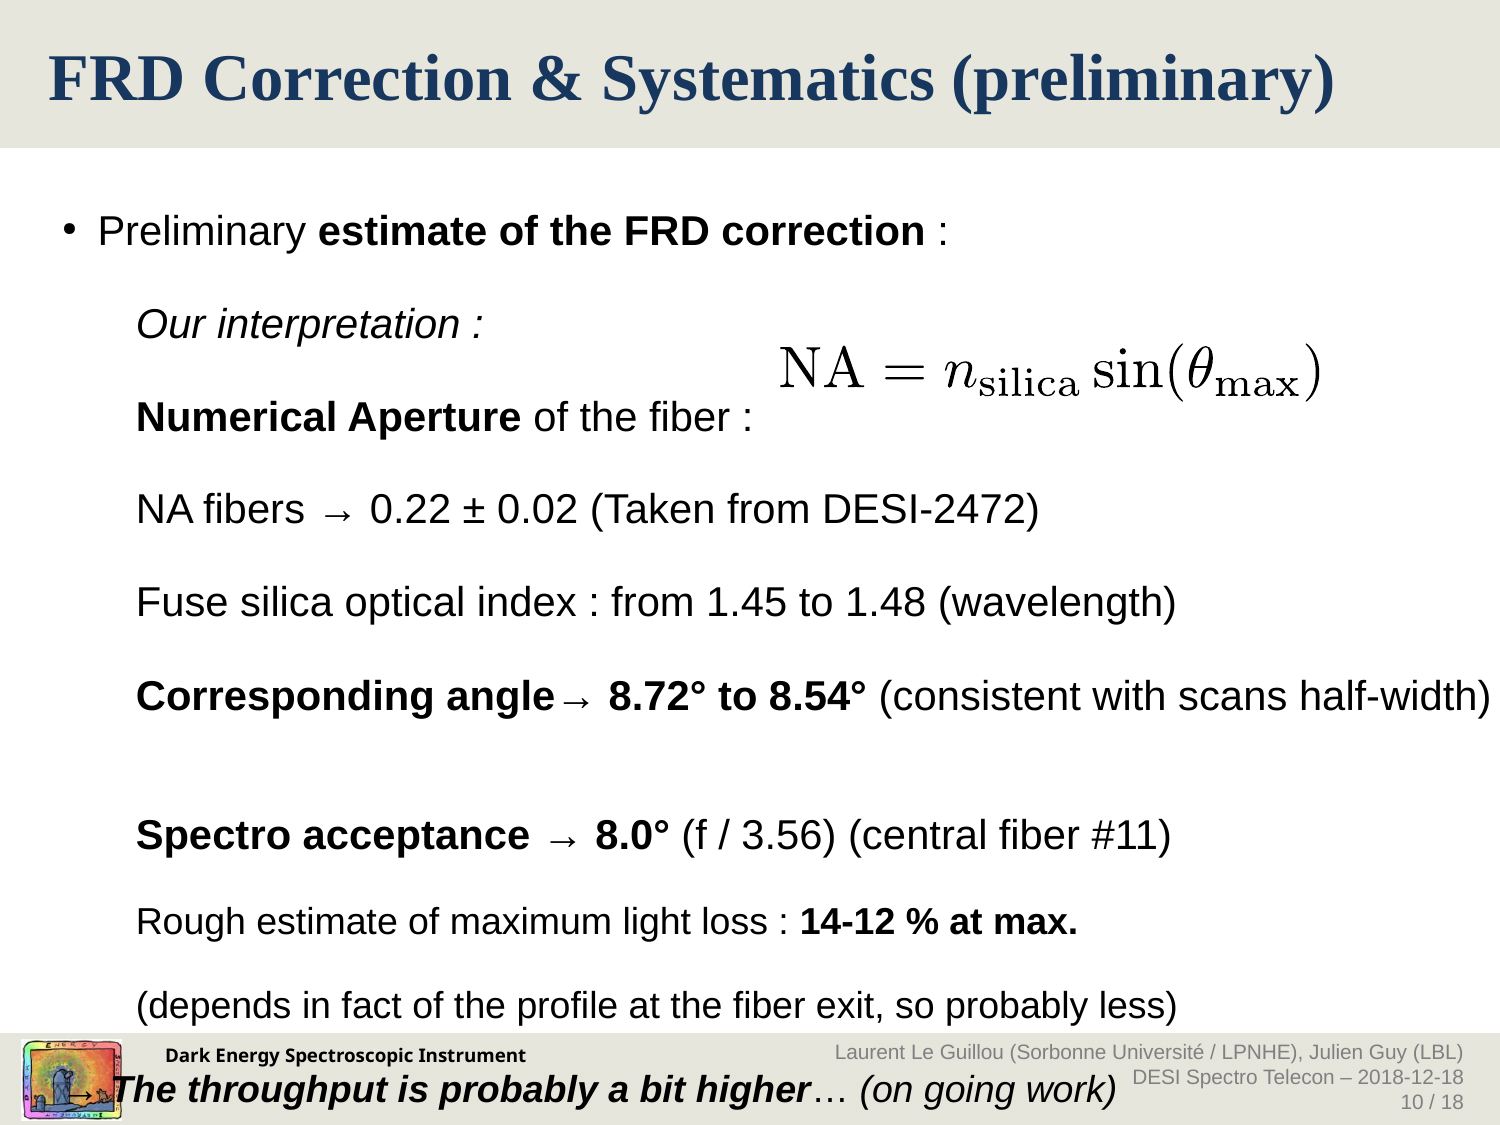

# FRD Correction & Systematics (preliminary)
Preliminary estimate of the FRD correction :
	Our interpretation :
	Numerical Aperture of the fiber :
	NA fibers → 0.22 ± 0.02 (Taken from DESI-2472)
	Fuse silica optical index : from 1.45 to 1.48 (wavelength)
	Corresponding angle→ 8.72° to 8.54° (consistent with scans half-width)
	Spectro acceptance → 8.0° (f / 3.56) (central fiber #11)
	Rough estimate of maximum light loss : 14-12 % at max.
	(depends in fact of the profile at the fiber exit, so probably less)
→ The throughput is probably a bit higher… (on going work)